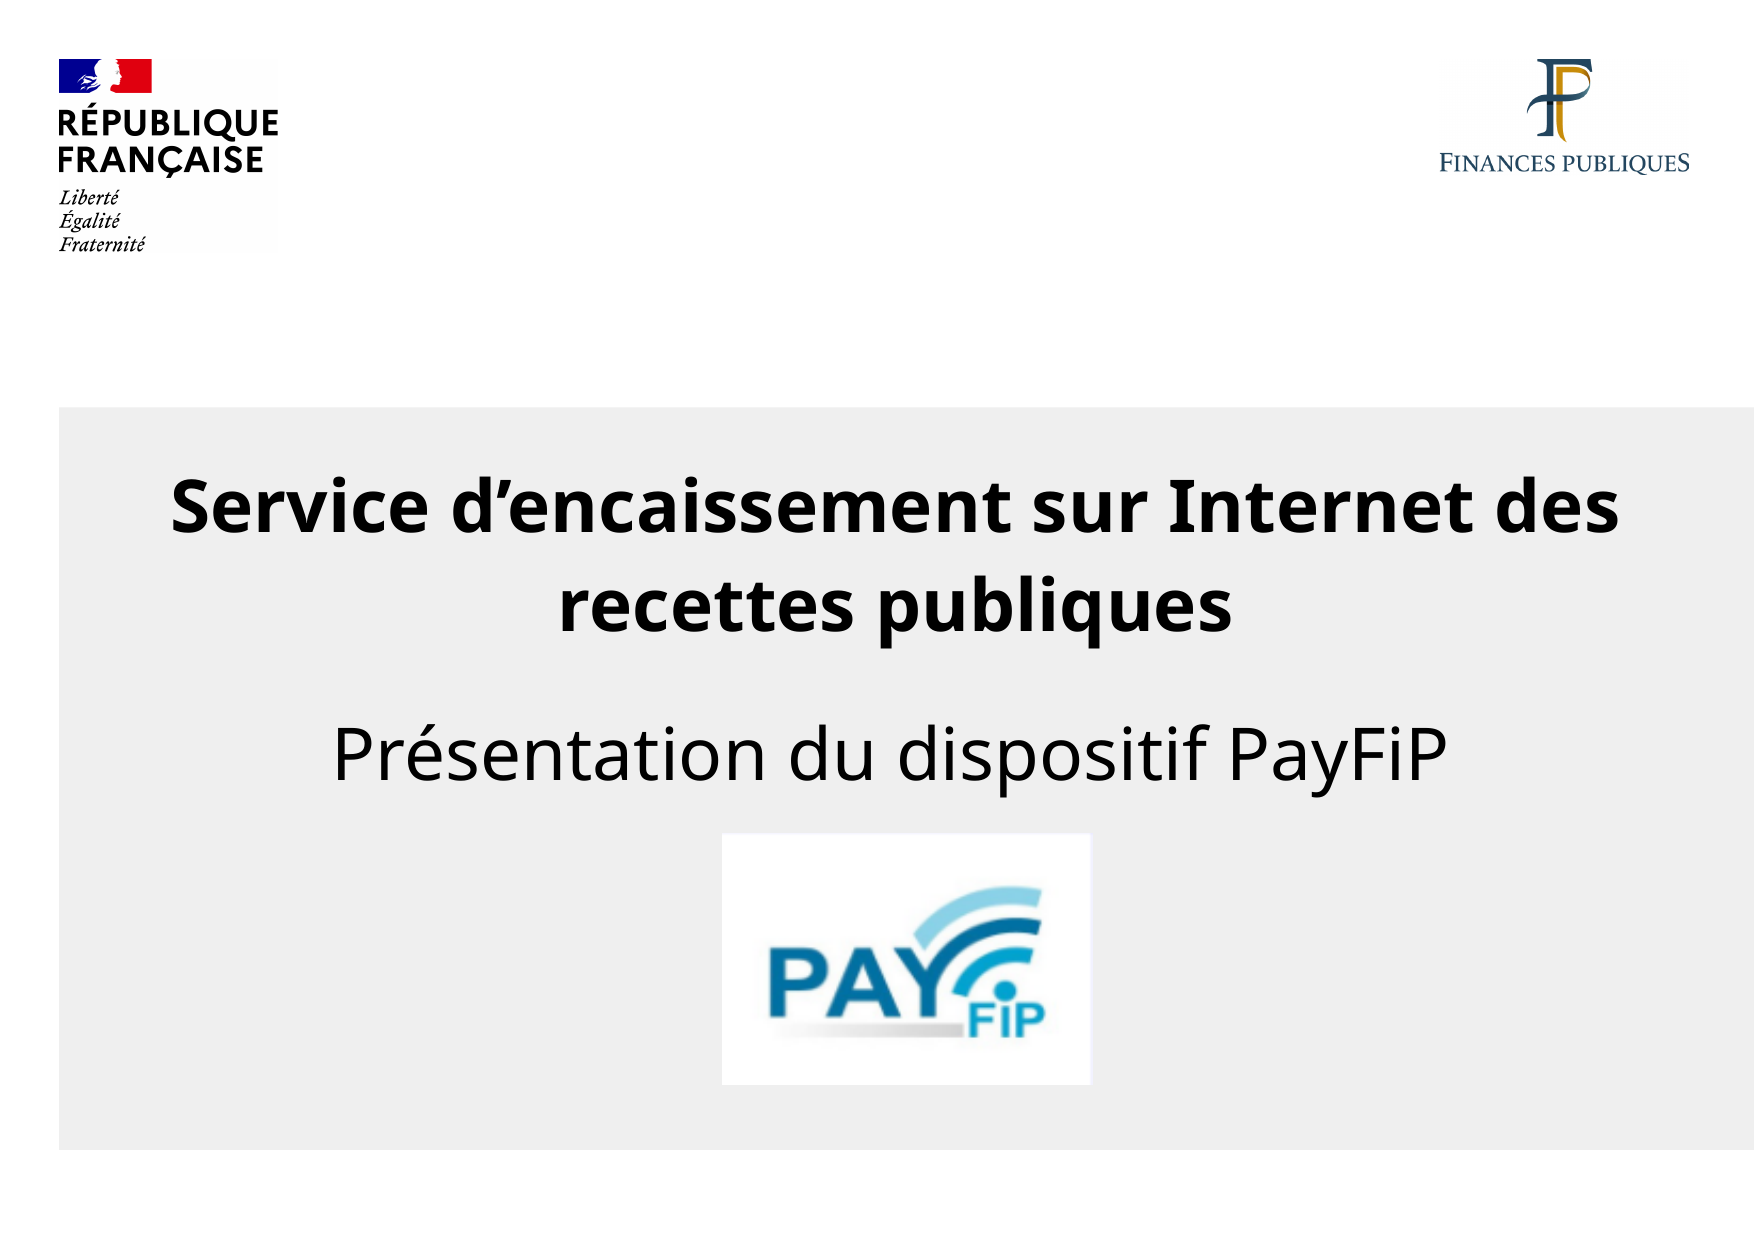

# Service d’encaissement sur Internet des recettes publiques
Présentation du dispositif PayFiP